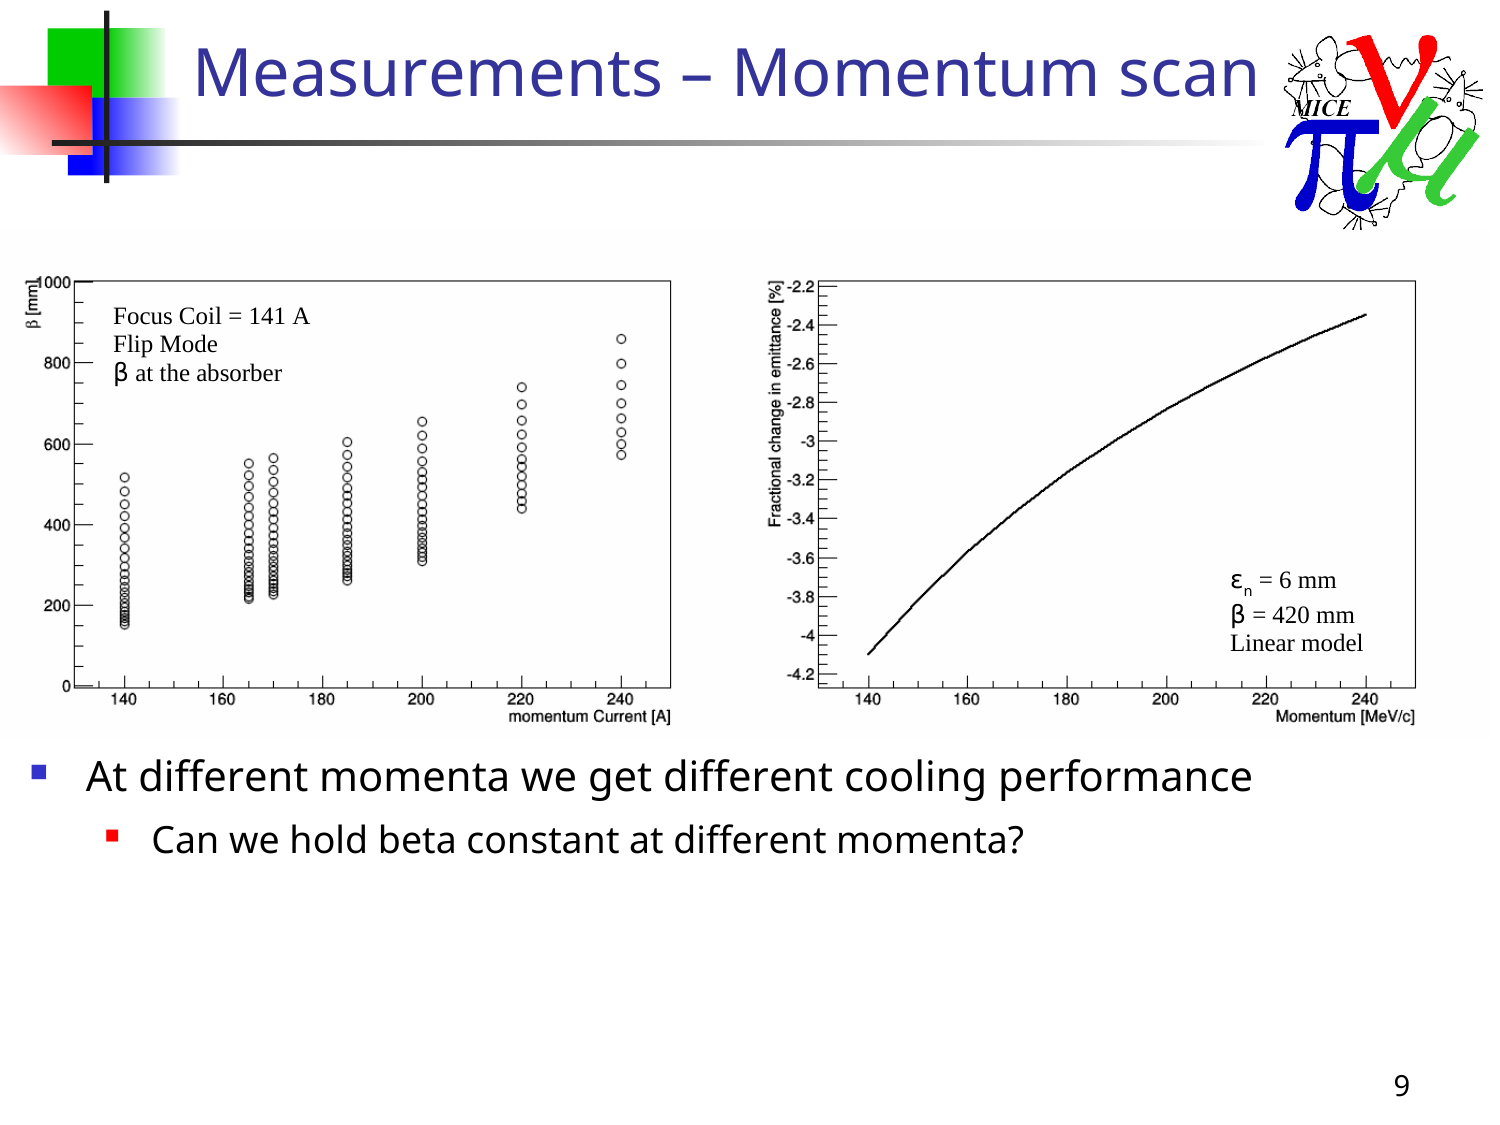

# Measurements – Momentum scan
Focus Coil = 141 A
Flip Mode
β at the absorber
εn = 6 mm
β = 420 mm
Linear model
At different momenta we get different cooling performance
Can we hold beta constant at different momenta?
9